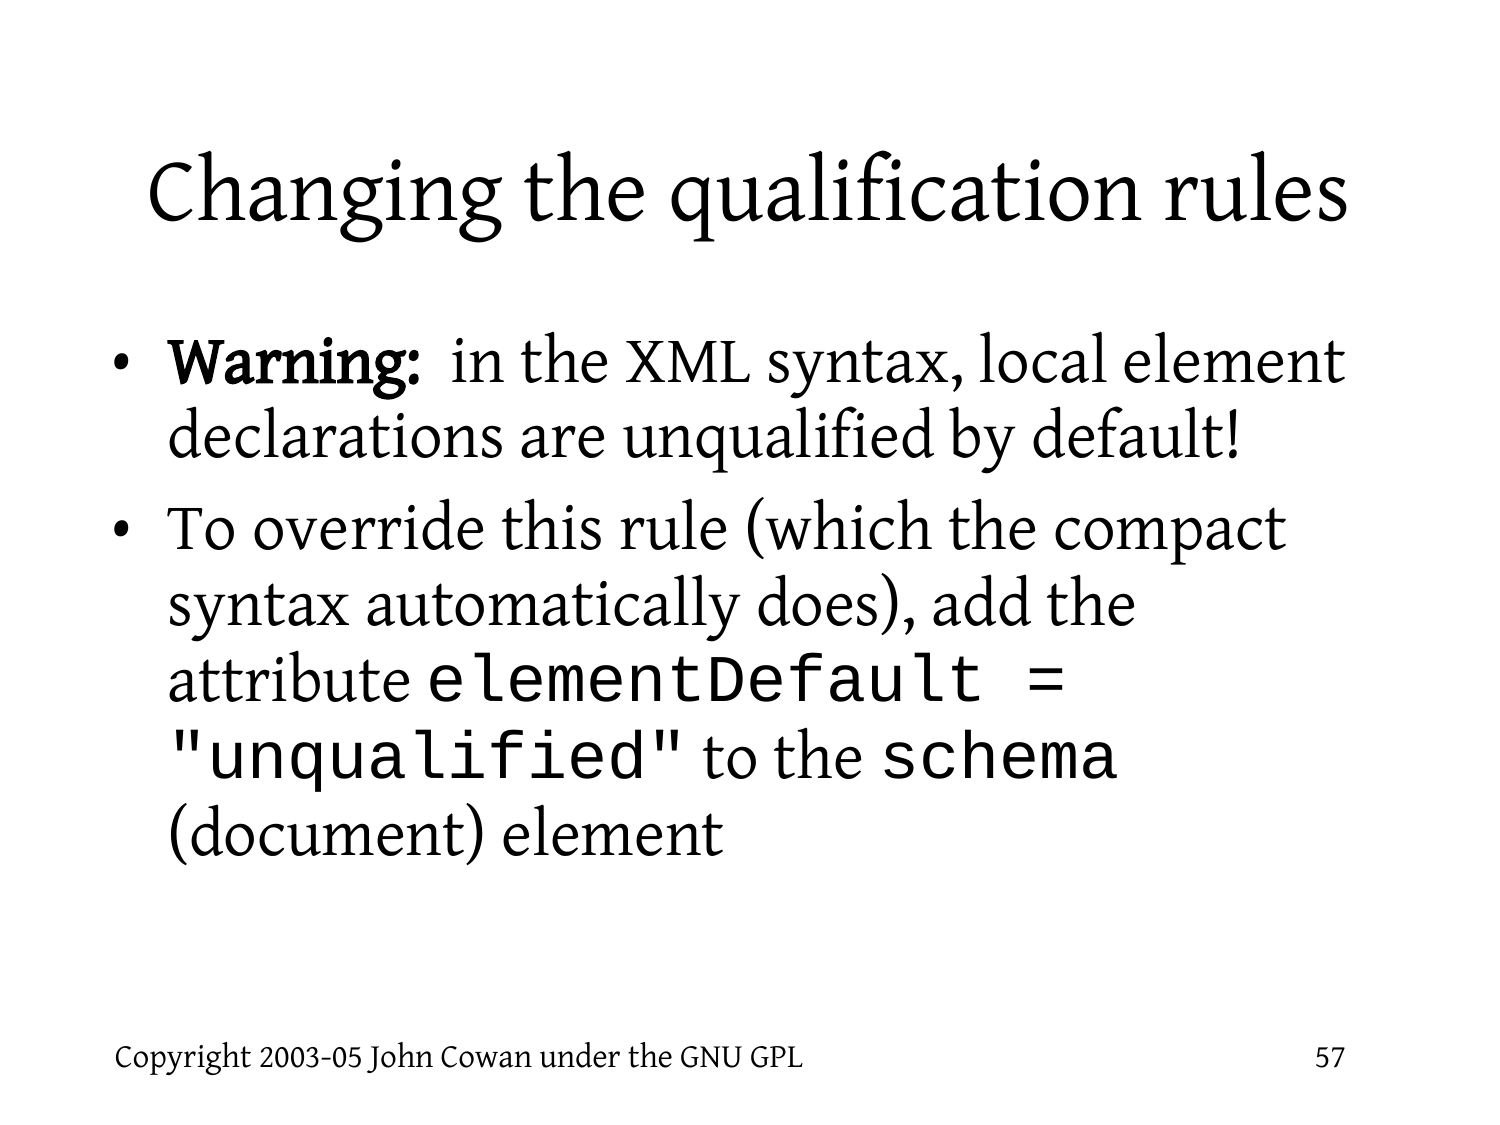

# Changing the qualification rules
Warning: in the XML syntax, local element declarations are unqualified by default!
To override this rule (which the compact syntax automatically does), add the attribute elementDefault = "unqualified" to the schema (document) element